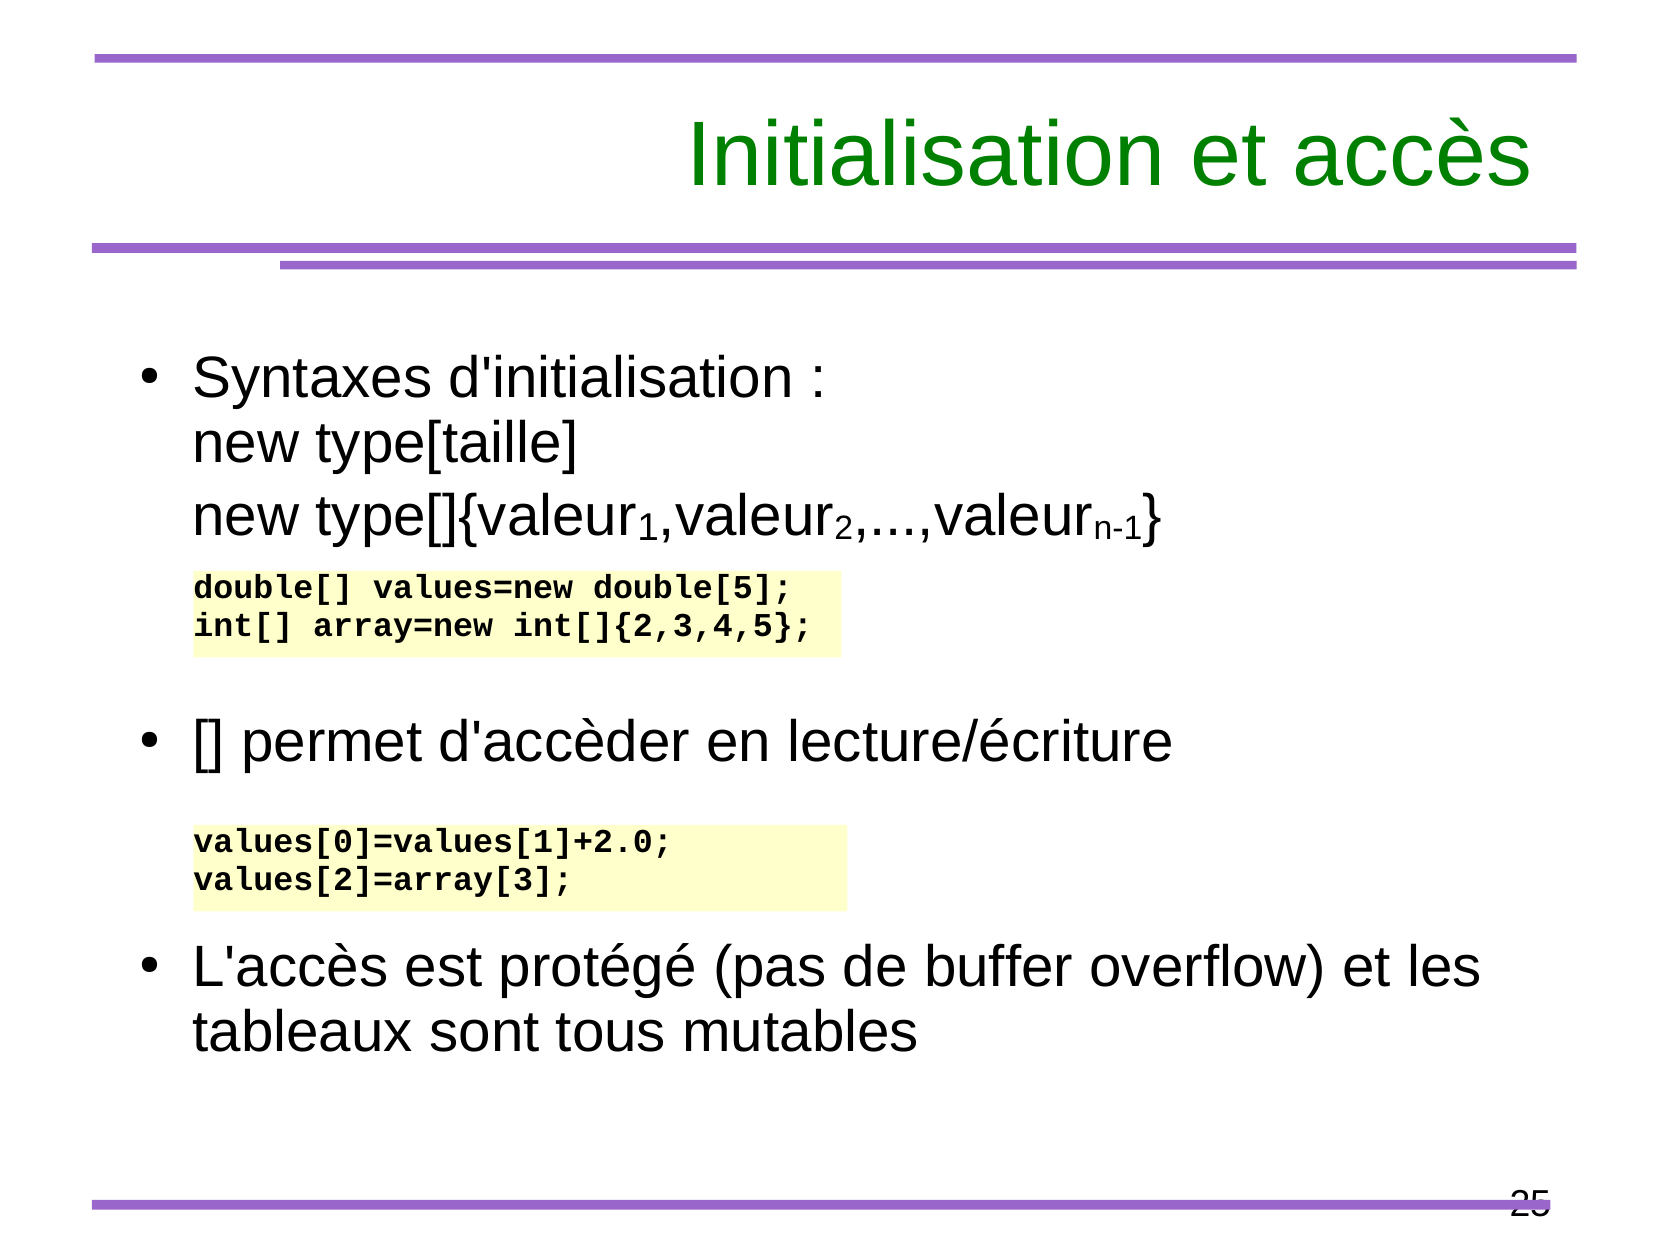

# Initialisation et accès
Syntaxes d'initialisation :
new type[taille]
new type[]{valeur1,valeur2,...,valeurn-1}
[] permet d'accèder en lecture/écriture
L'accès est protégé (pas de buffer overflow) et les tableaux sont tous mutables
double[] values=new double[5];
int[] array=new int[]{2,3,4,5};
values[0]=values[1]+2.0;
values[2]=array[3];